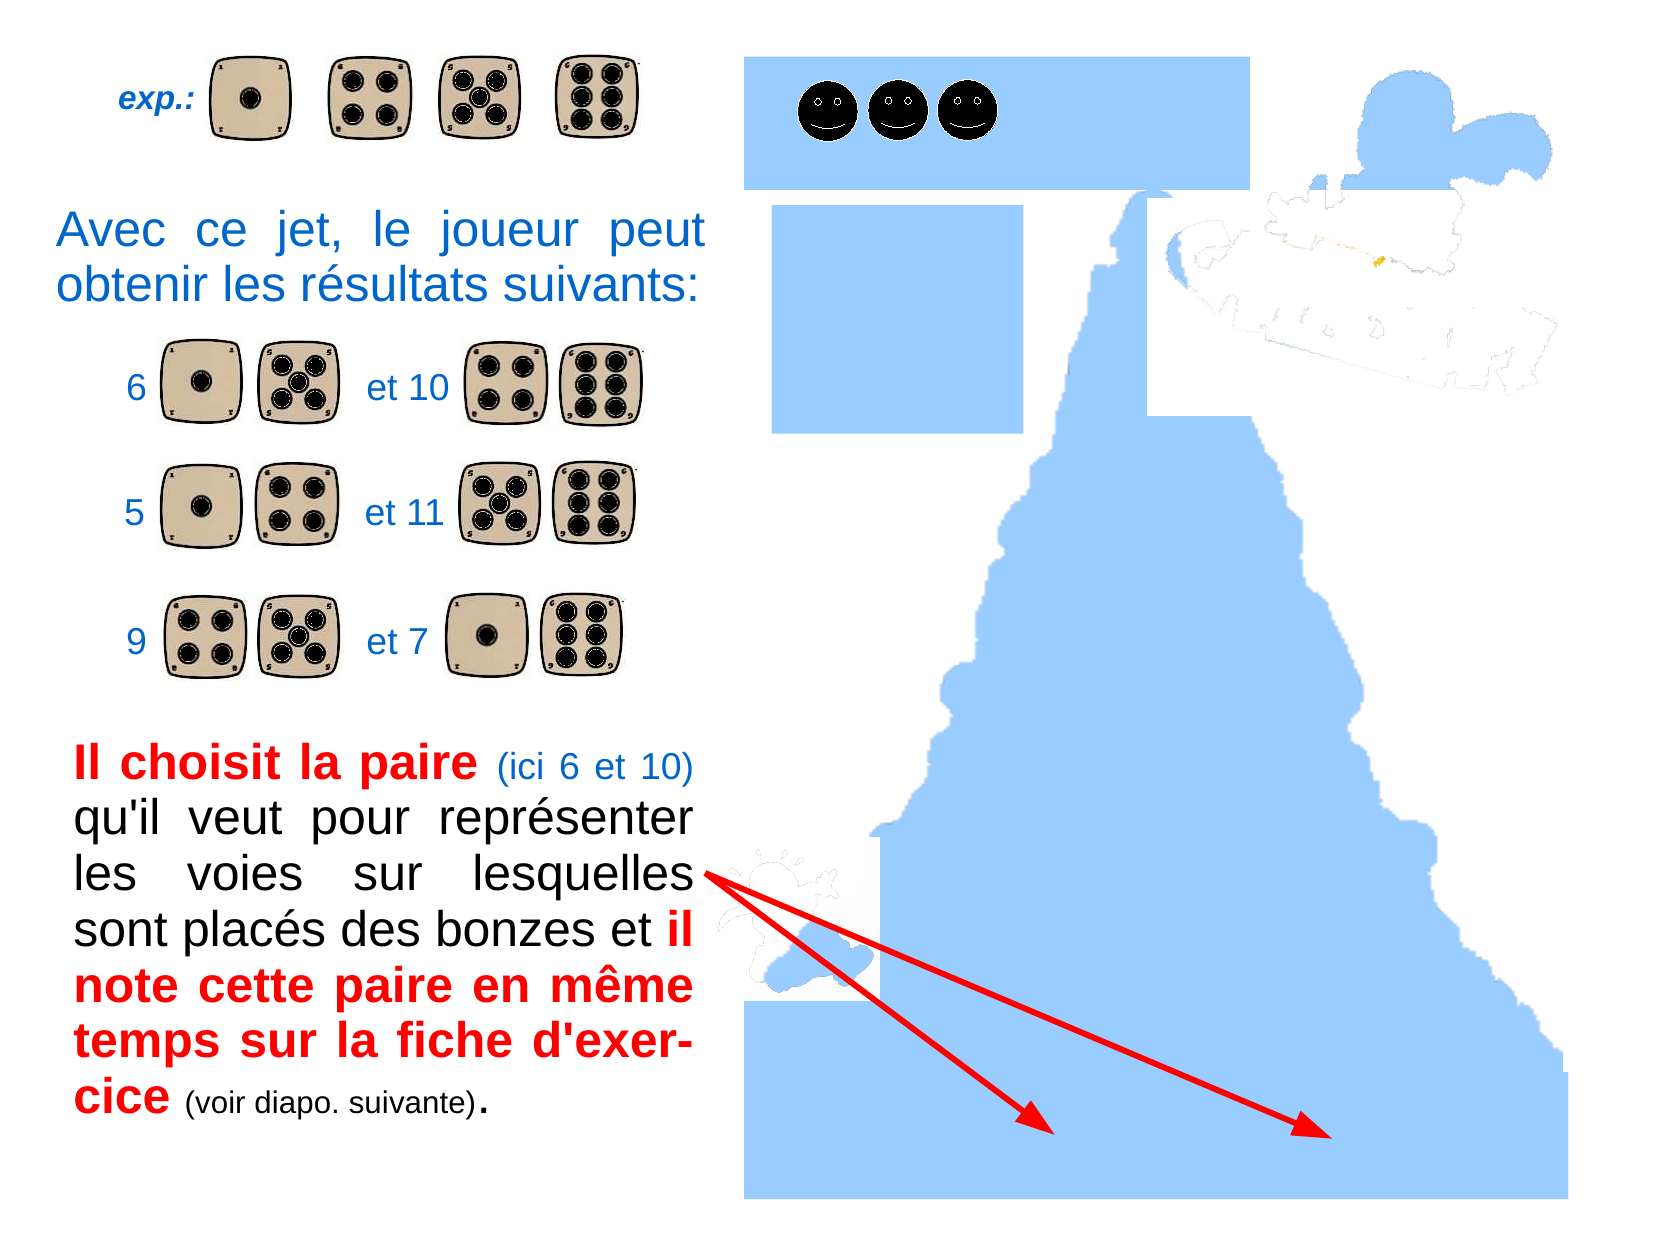

exp.:
Avec ce jet, le joueur peut obtenir les résultats suivants:
6 et 10
5 et 11
9 et 7
Il choisit la paire (ici 6 et 10) qu'il veut pour représenter les voies sur lesquelles sont placés des bonzes et il note cette paire en même temps sur la fiche d'exer-cice (voir diapo. suivante).